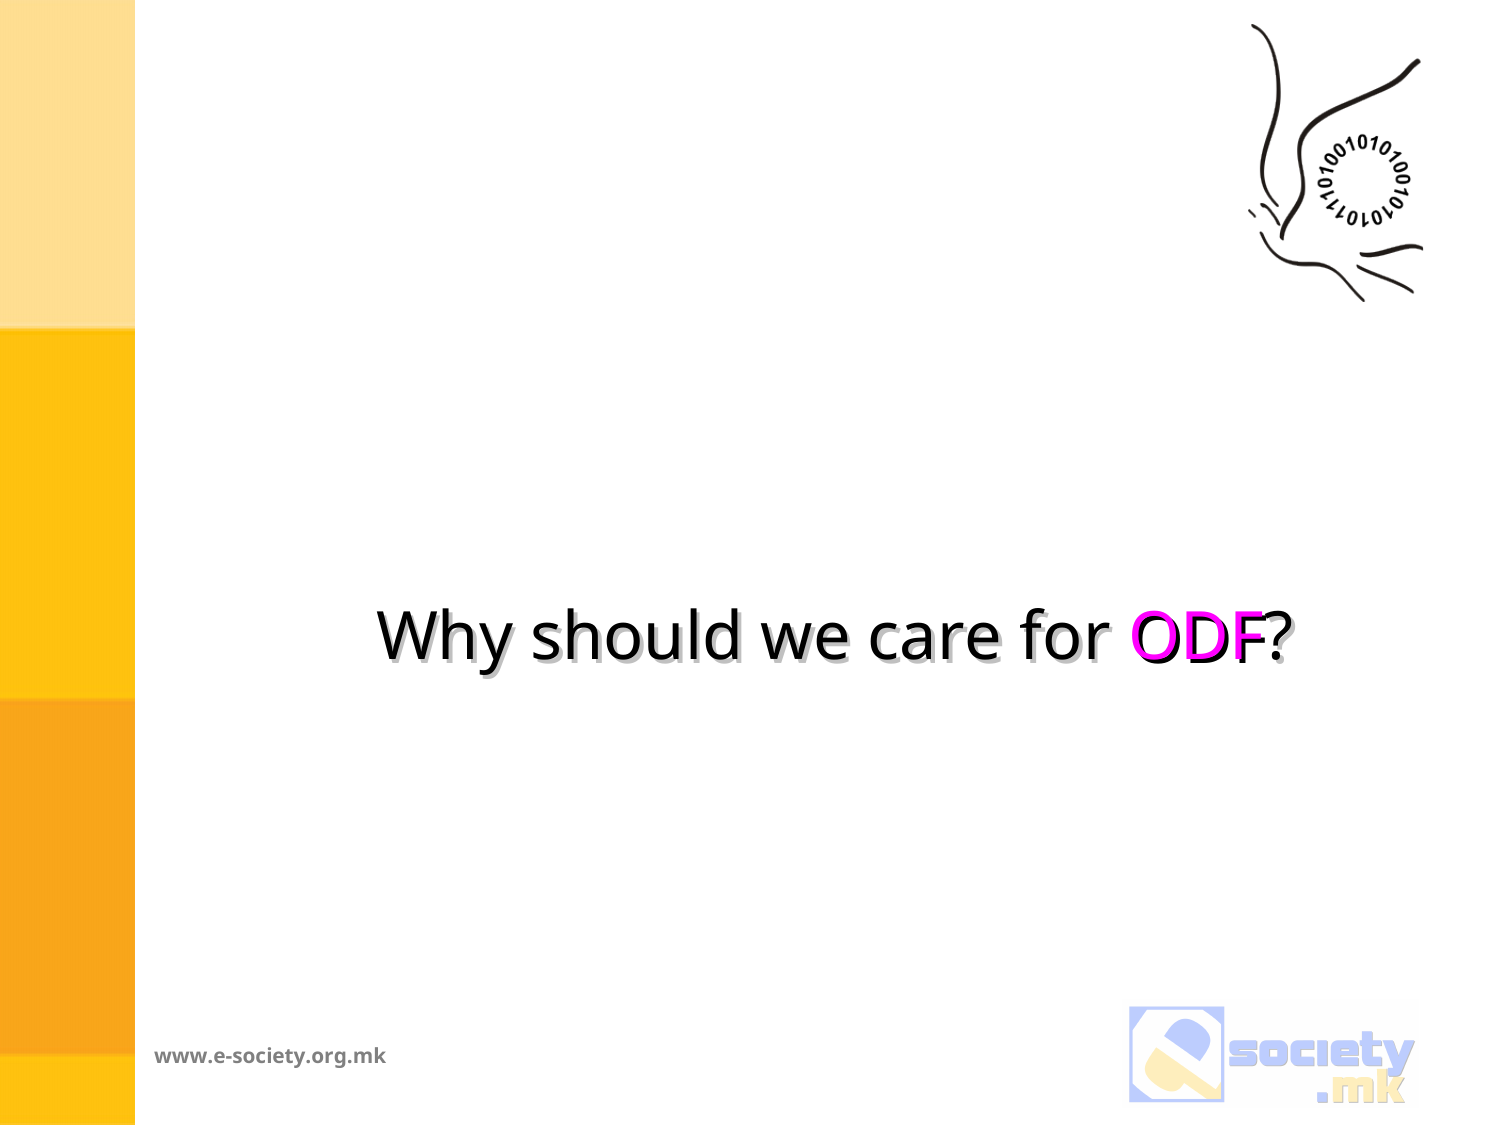

#
Why should we care for ODF?